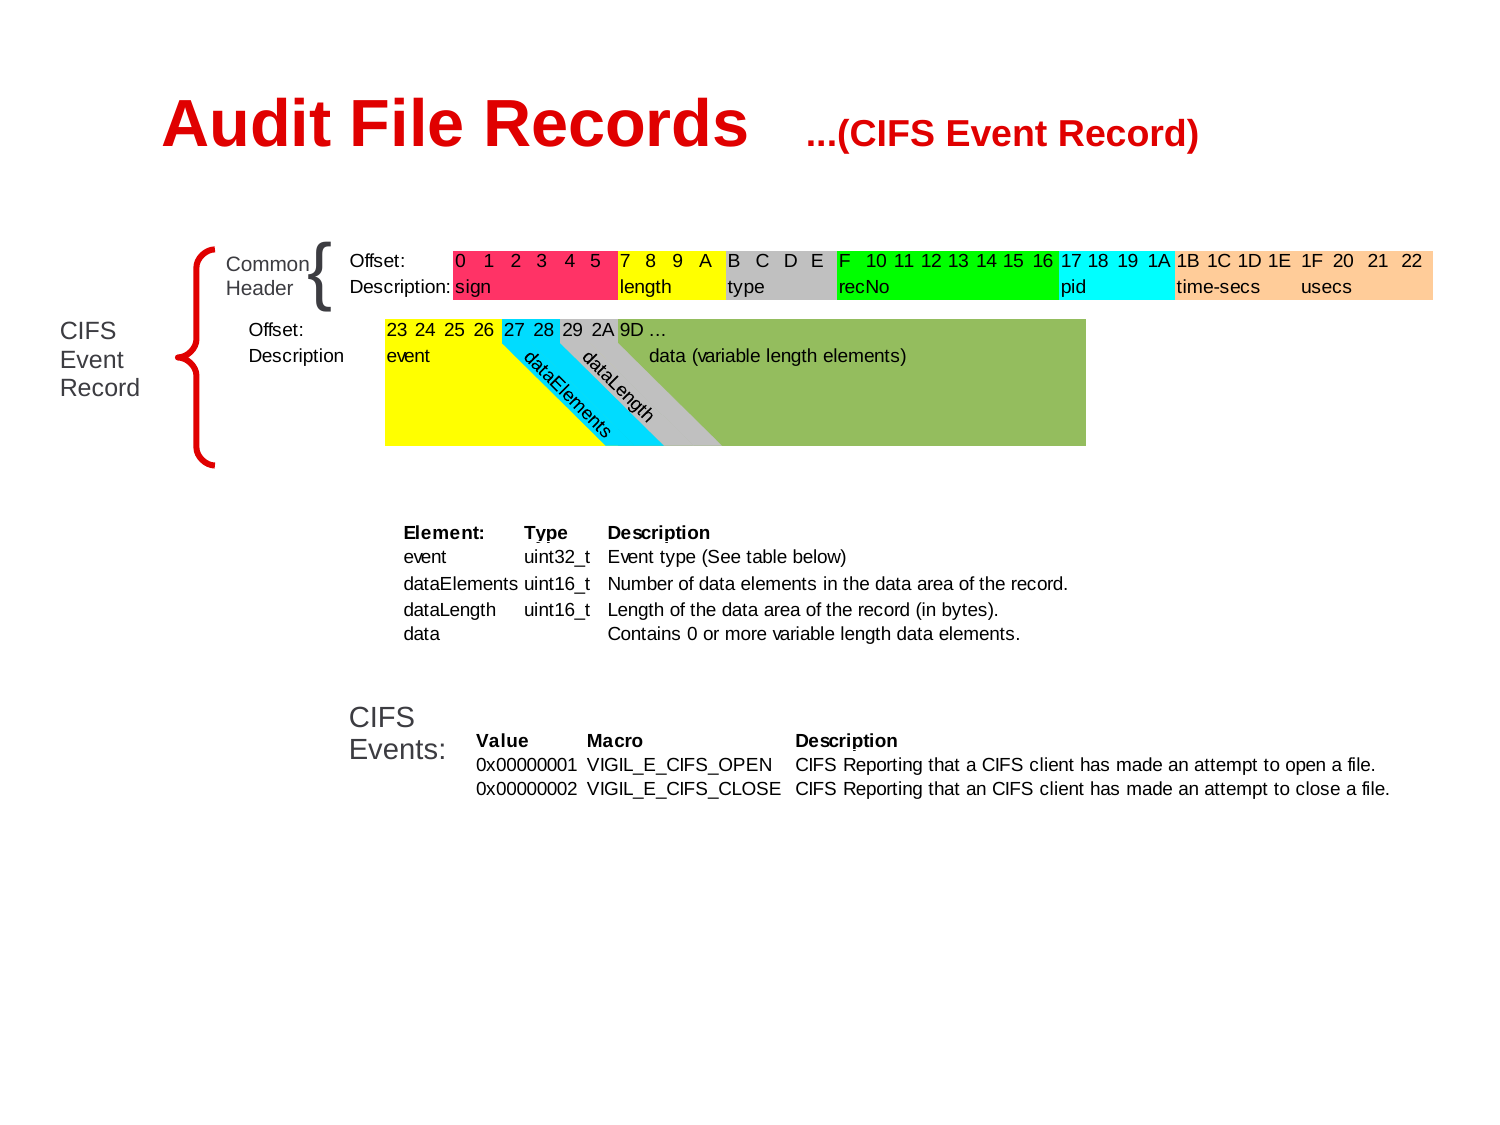

# Audit File Records ...(CIFS Event Record)
{
Common
Header
CIFS
Event
Record
CIFS Events: